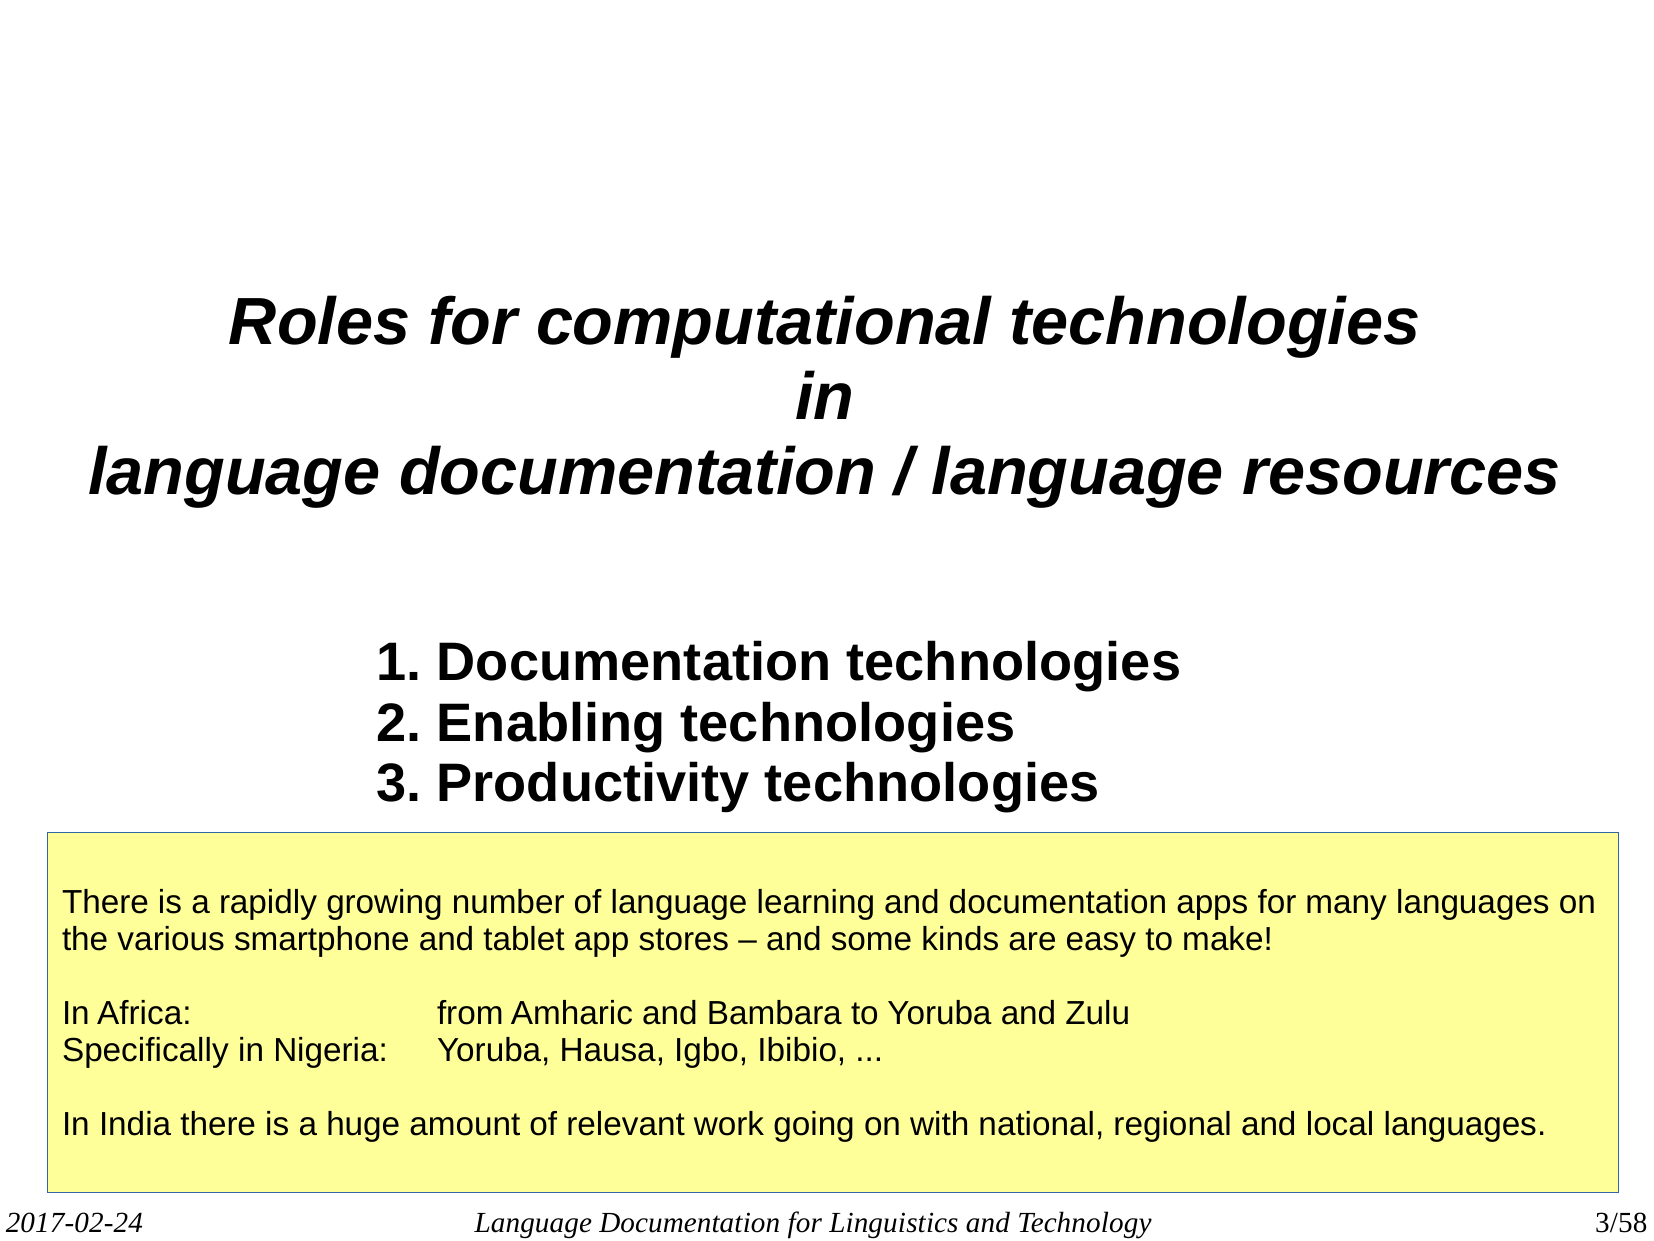

# Roles for computational technologies in language documentation / language resources
 Documentation technologies
 Enabling technologies
 Productivity technologies
There is a rapidly growing number of language learning and documentation apps for many languages on the various smartphone and tablet app stores – and some kinds are easy to make!
In Africa:				from Amharic and Bambara to Yoruba and Zulu
Specifically in Nigeria:	Yoruba, Hausa, Igbo, Ibibio, ...
In India there is a huge amount of relevant work going on with national, regional and local languages.
ELKL-4, U Agra, 2016-02-25_27
D. Gibbon: What can endangered languages teach the language technologies?
3